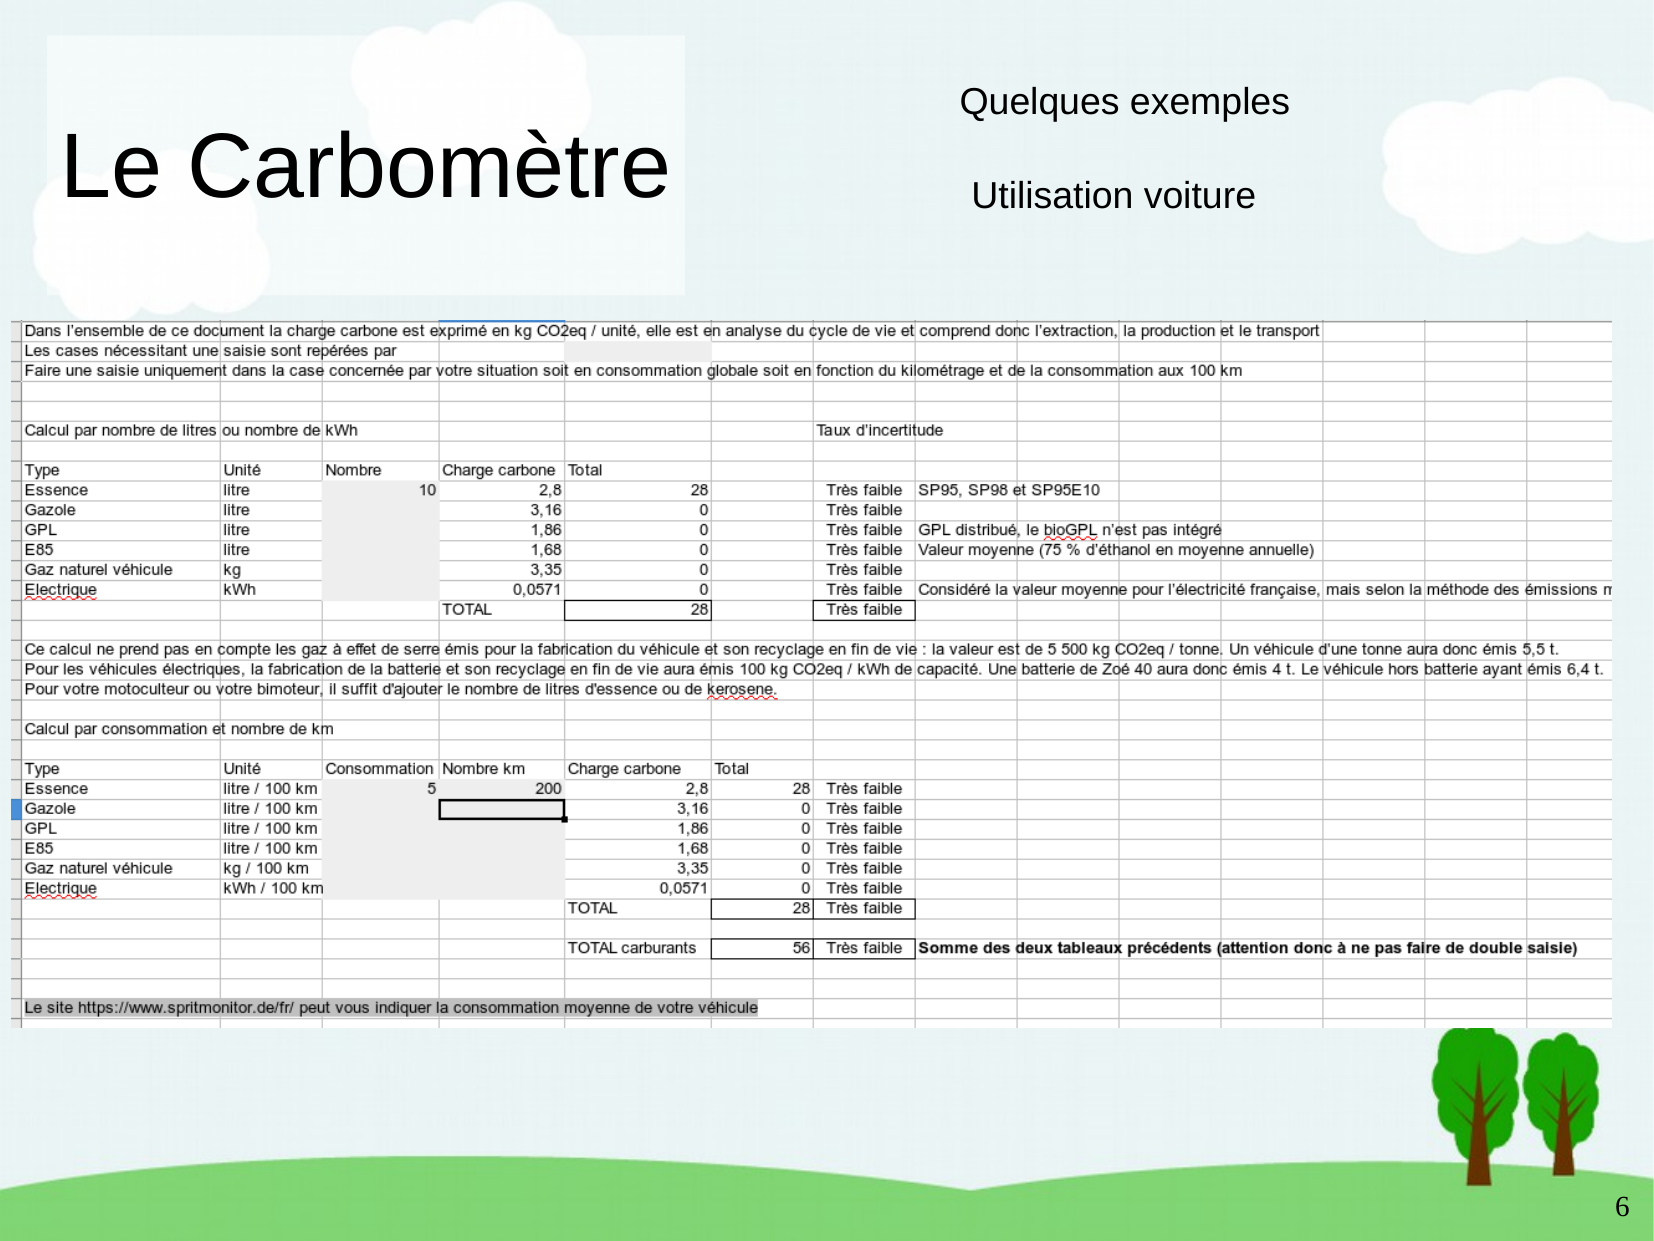

# Le Carbomètre
Quelques exemples
Utilisation voiture
6